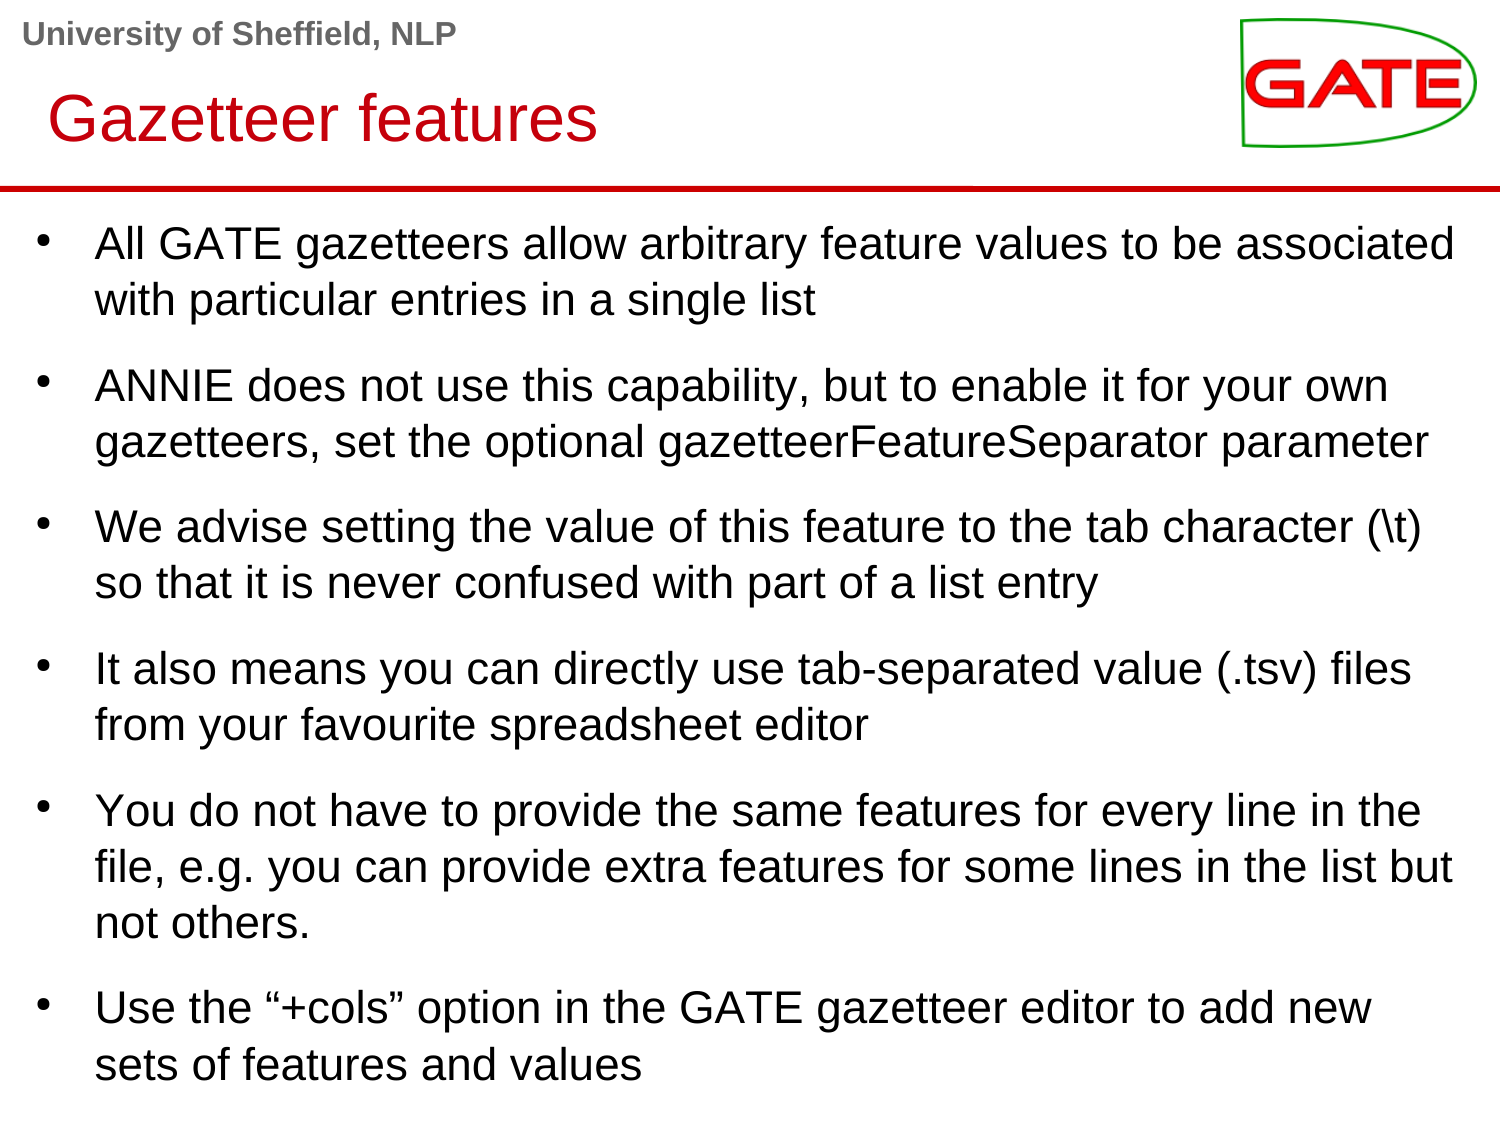

# Gazetteer features
All GATE gazetteers allow arbitrary feature values to be associated with particular entries in a single list
ANNIE does not use this capability, but to enable it for your own gazetteers, set the optional gazetteerFeatureSeparator parameter
We advise setting the value of this feature to the tab character (\t) so that it is never confused with part of a list entry
It also means you can directly use tab-separated value (.tsv) files from your favourite spreadsheet editor
You do not have to provide the same features for every line in the ﬁle, e.g. you can provide extra features for some lines in the list but not others.
Use the “+cols” option in the GATE gazetteer editor to add new sets of features and values